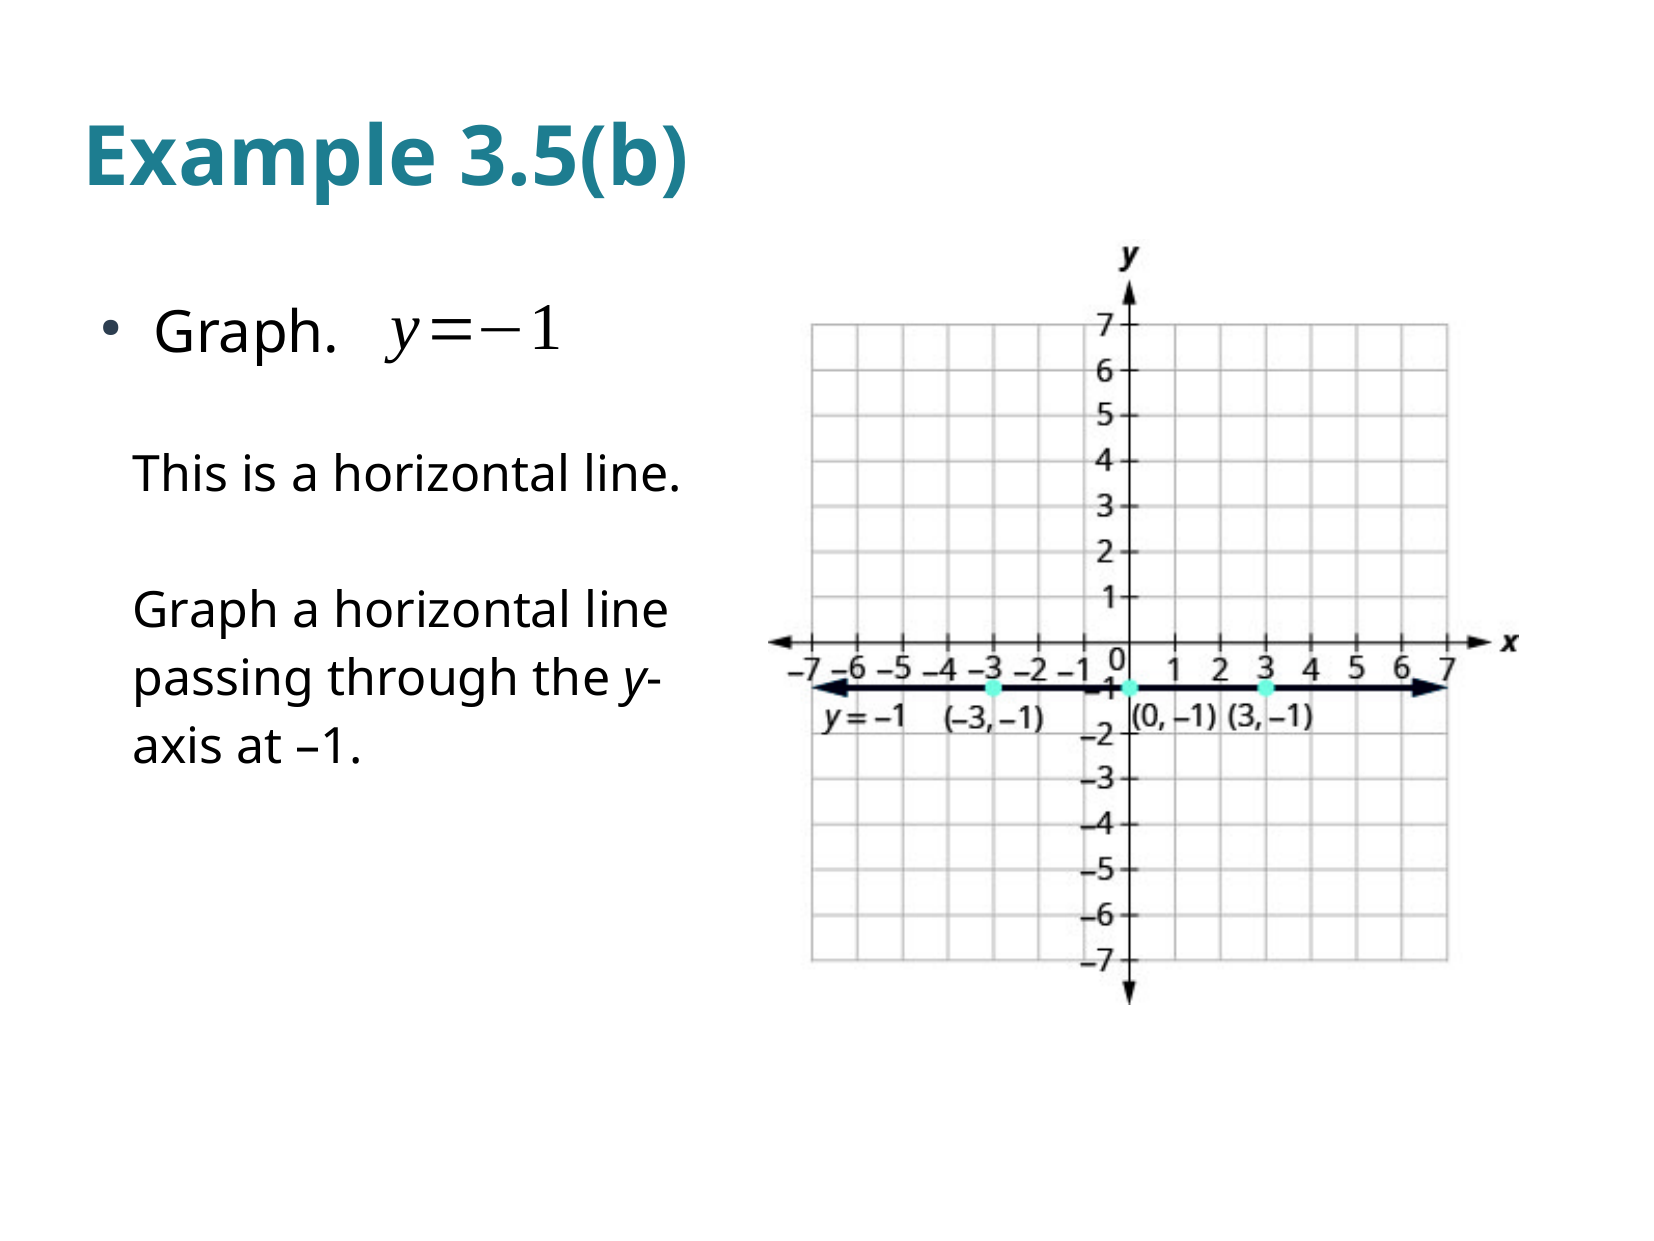

# Example 3.5(b)
Graph.
This is a horizontal line.
Graph a horizontal line passing through the y-axis at –1.